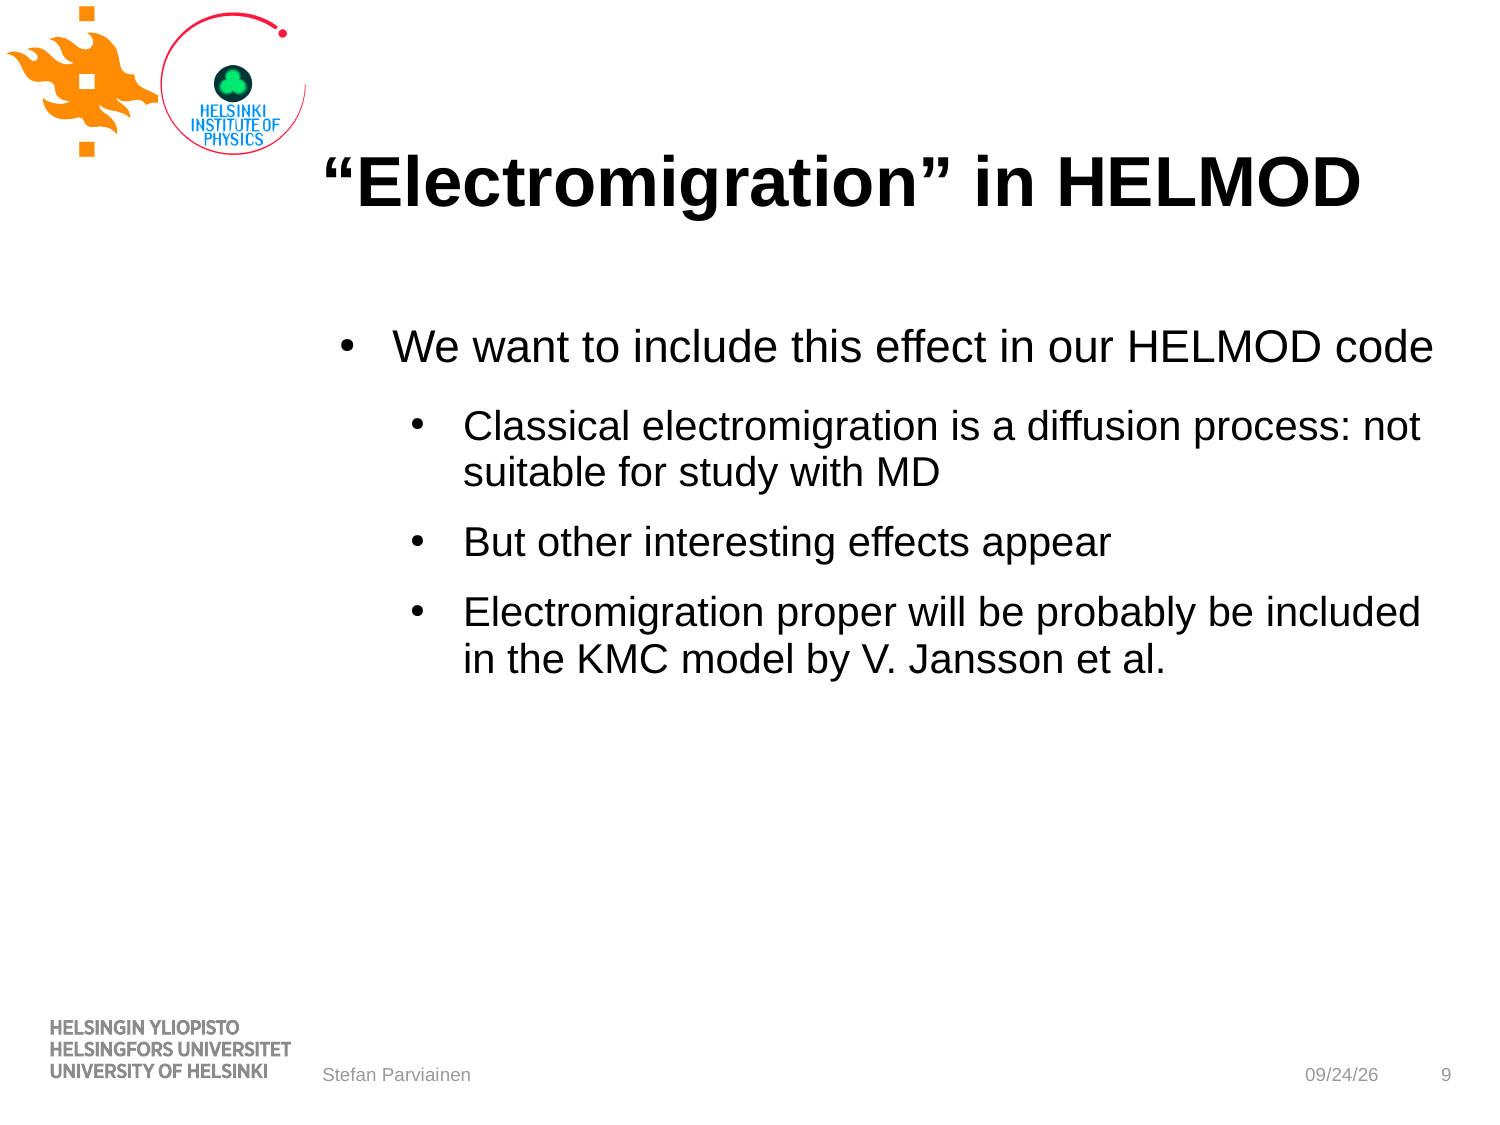

# “Electromigration” in HELMOD
We want to include this effect in our HELMOD code
Classical electromigration is a diffusion process: not suitable for study with MD
But other interesting effects appear
Electromigration proper will be probably be included in the KMC model by V. Jansson et al.
Stefan Parviainen
9